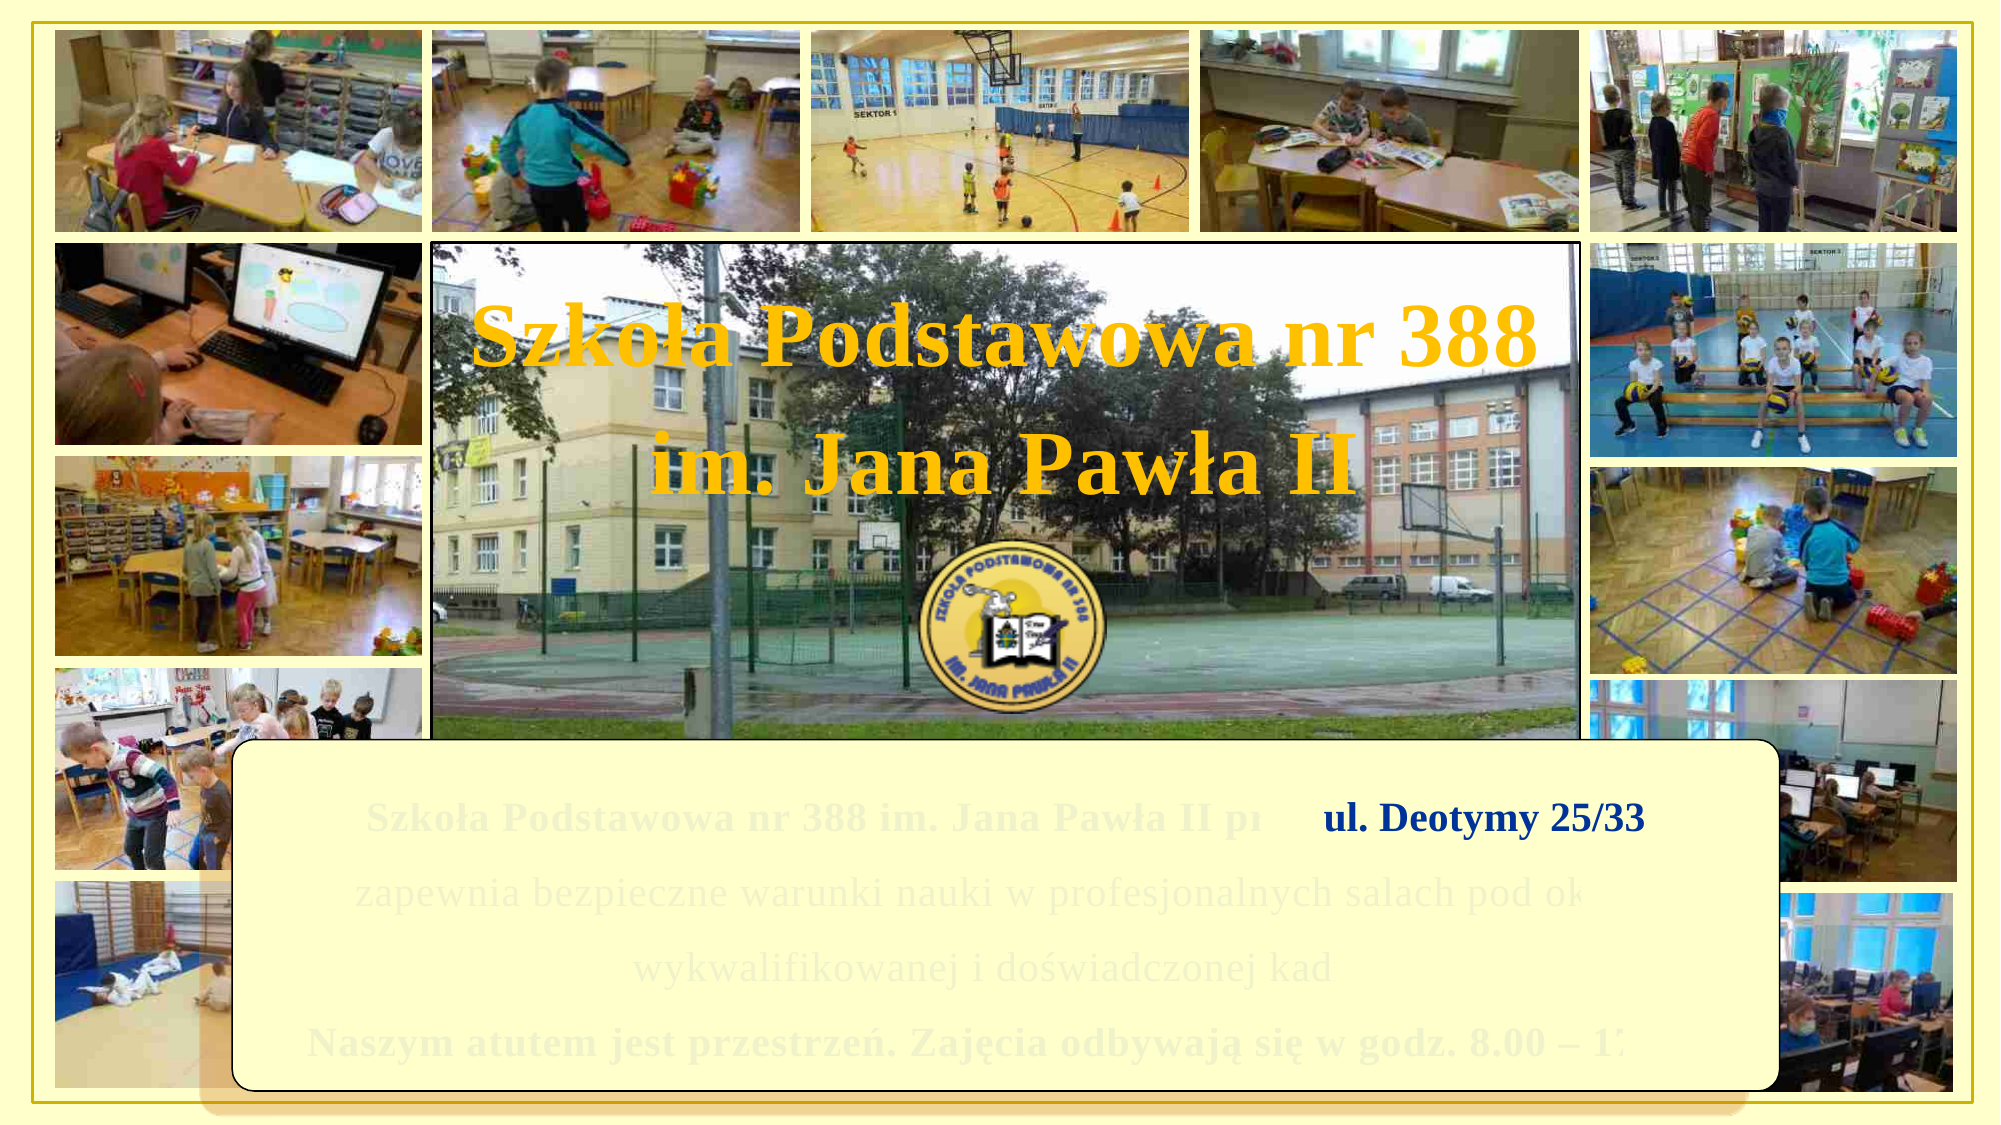

# Szkoła Podstawowa nr 388
im. Jana Pawła II
Szkoła Podstawowa nr 388 im. Jana Pawła II przy ul. Deotymy 25/33
zapewnia bezpieczne warunki nauki w profesjonalnych salach pod okiem wykwalifikowanej i doświadczonej kadry.
Naszym atutem jest przestrzeń. Zajęcia odbywają się w godz. 8.00 – 17.00.